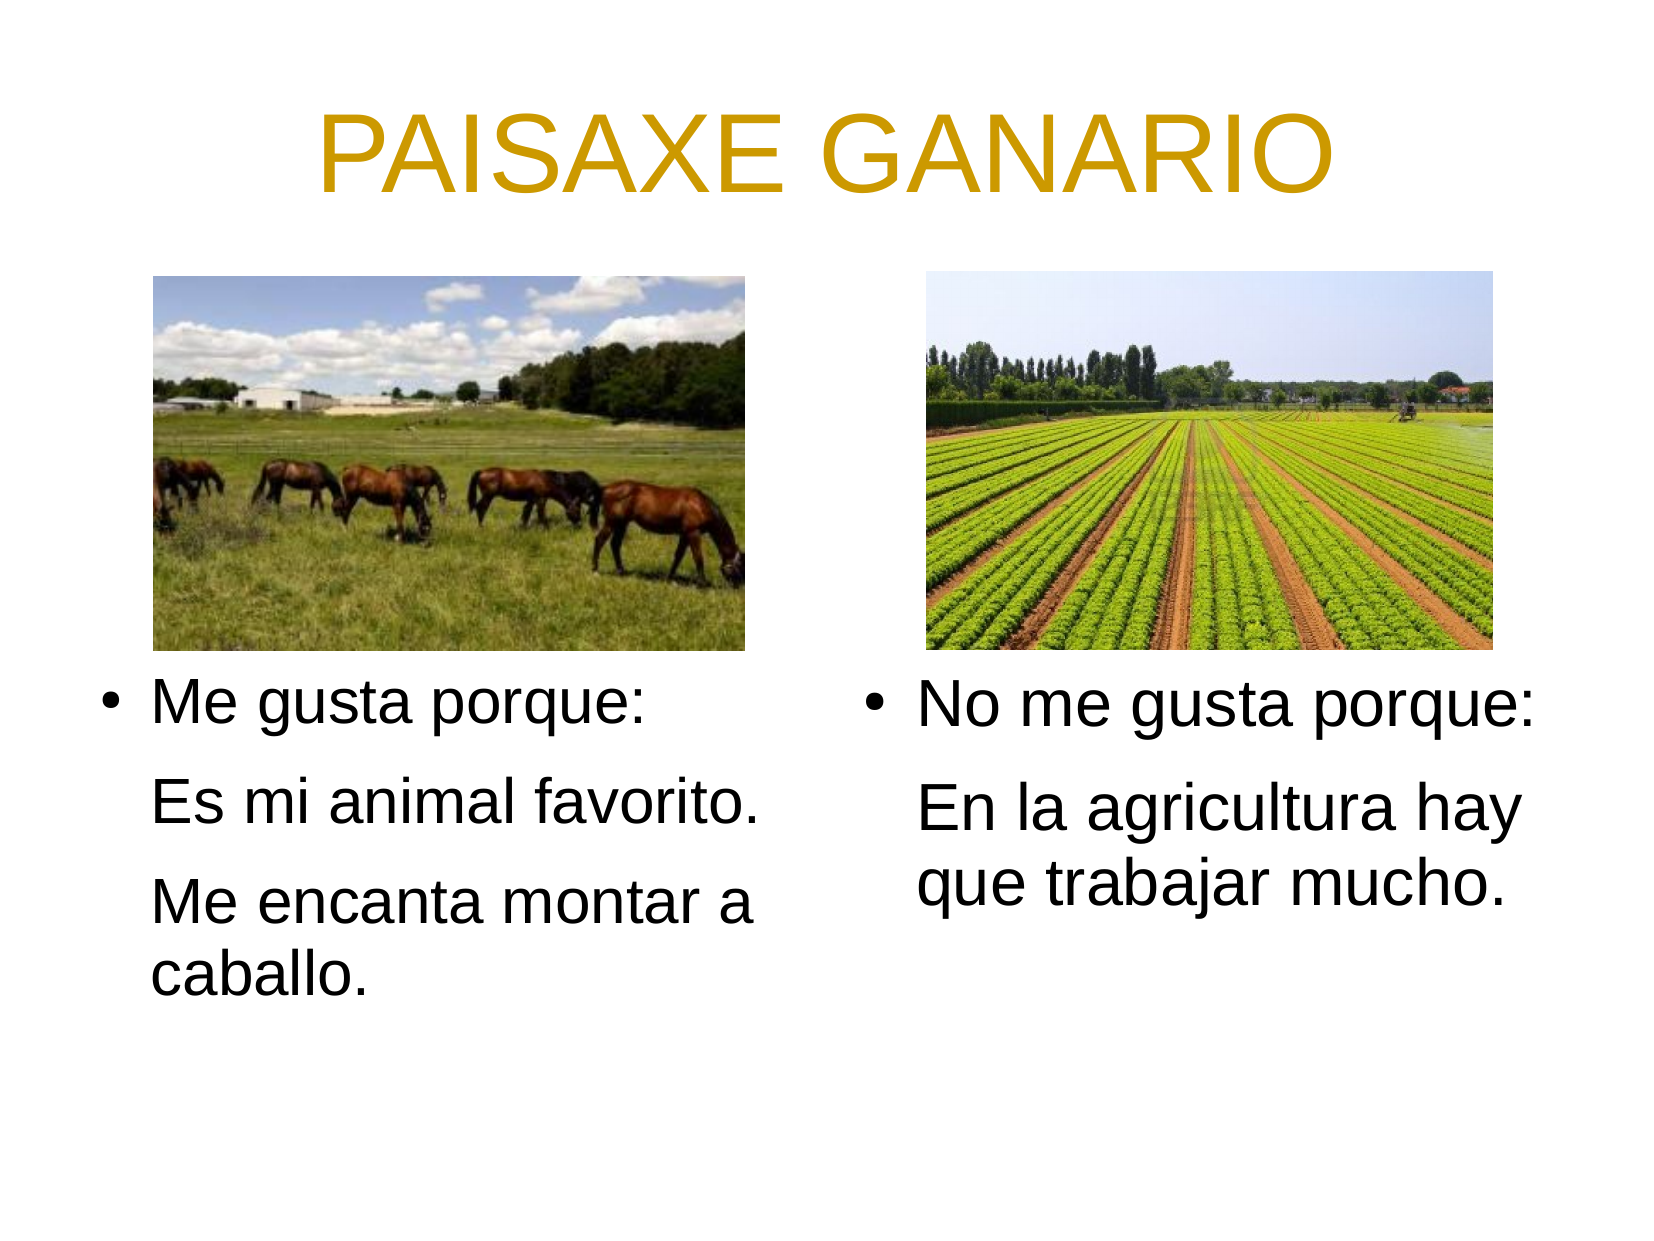

# PAISAXE GANARIO
Me gusta porque:
Es mi animal favorito.
Me encanta montar a caballo.
No me gusta porque:
En la agricultura hay que trabajar mucho.